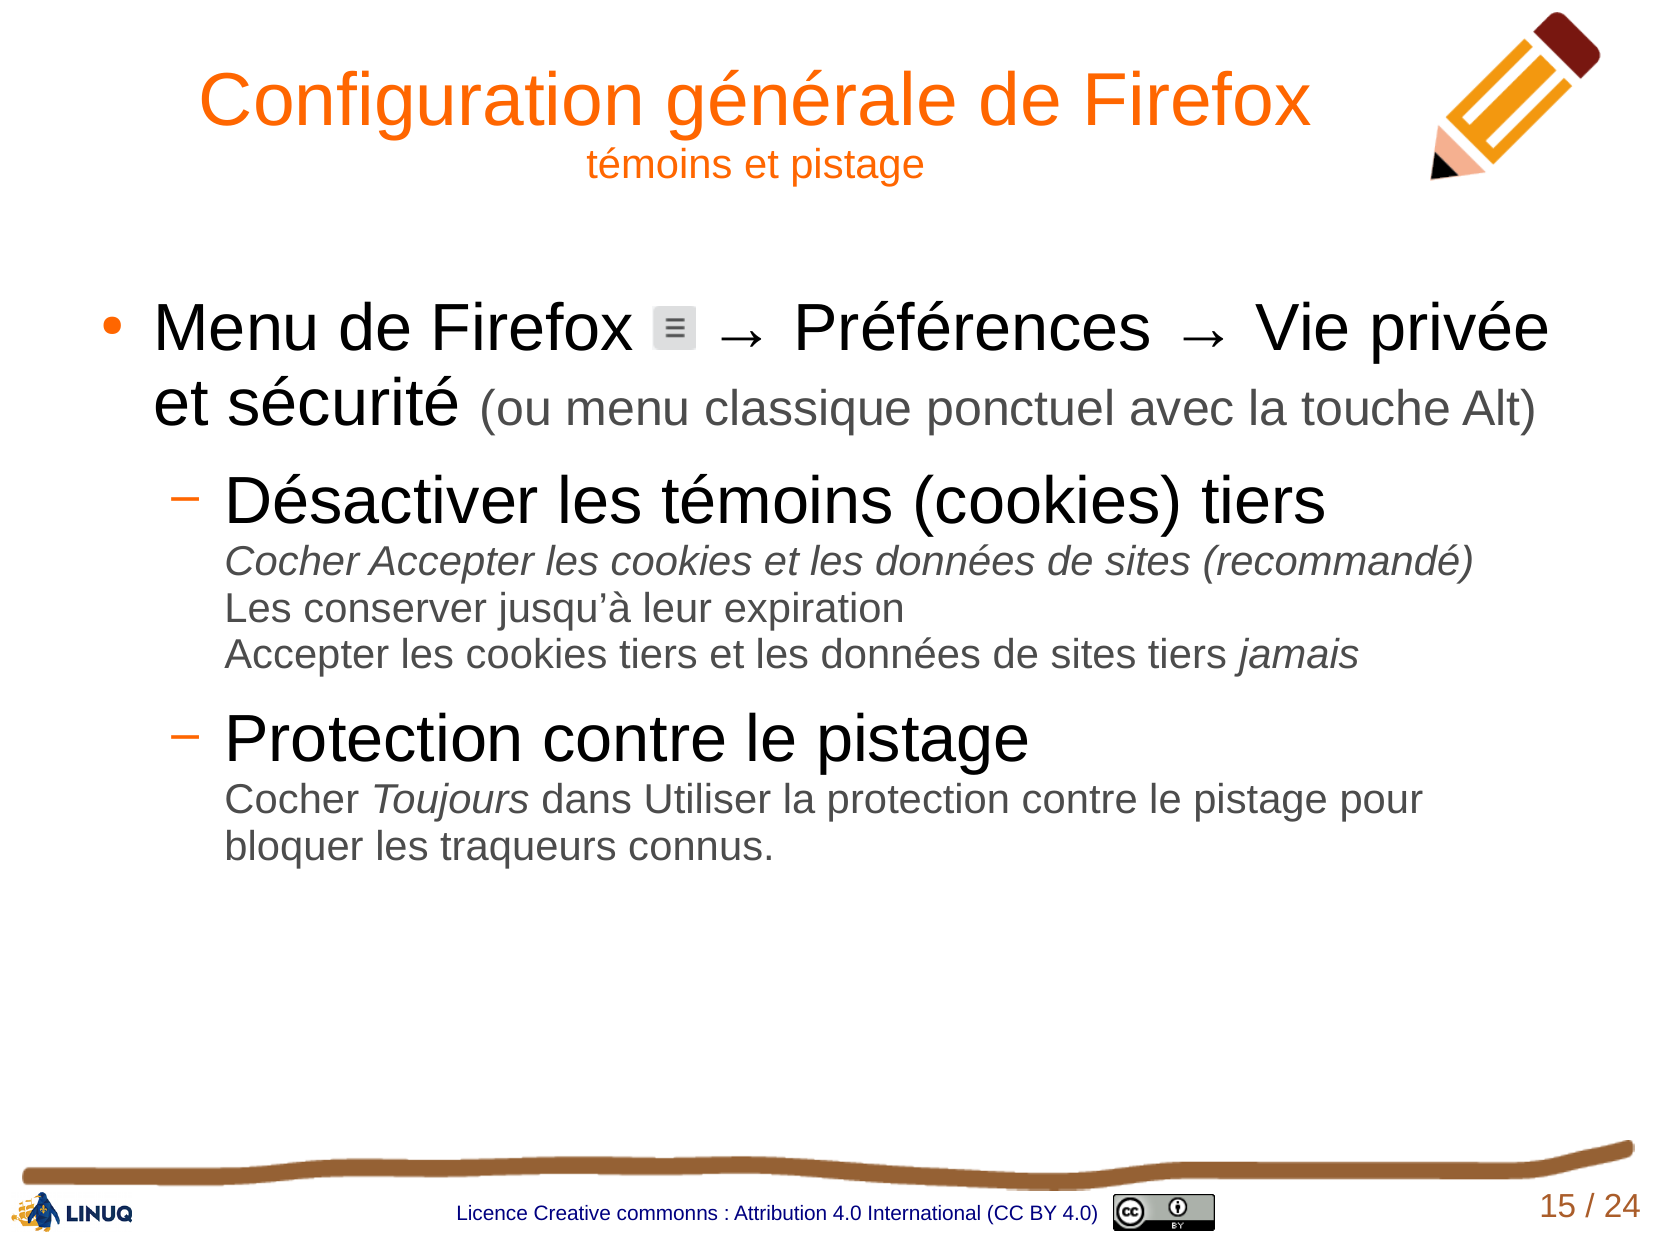

# Configuration générale de Firefox témoins et pistage
Menu de Firefox   → Préférences → Vie privée et sécurité (ou menu classique ponctuel avec la touche Alt)
Désactiver les témoins (cookies) tiers
Cocher Accepter les cookies et les données de sites (recommandé)
Les conserver jusqu’à leur expiration
Accepter les cookies tiers et les données de sites tiers jamais
Protection contre le pistage
Cocher Toujours dans Utiliser la protection contre le pistage pour bloquer les traqueurs connus.